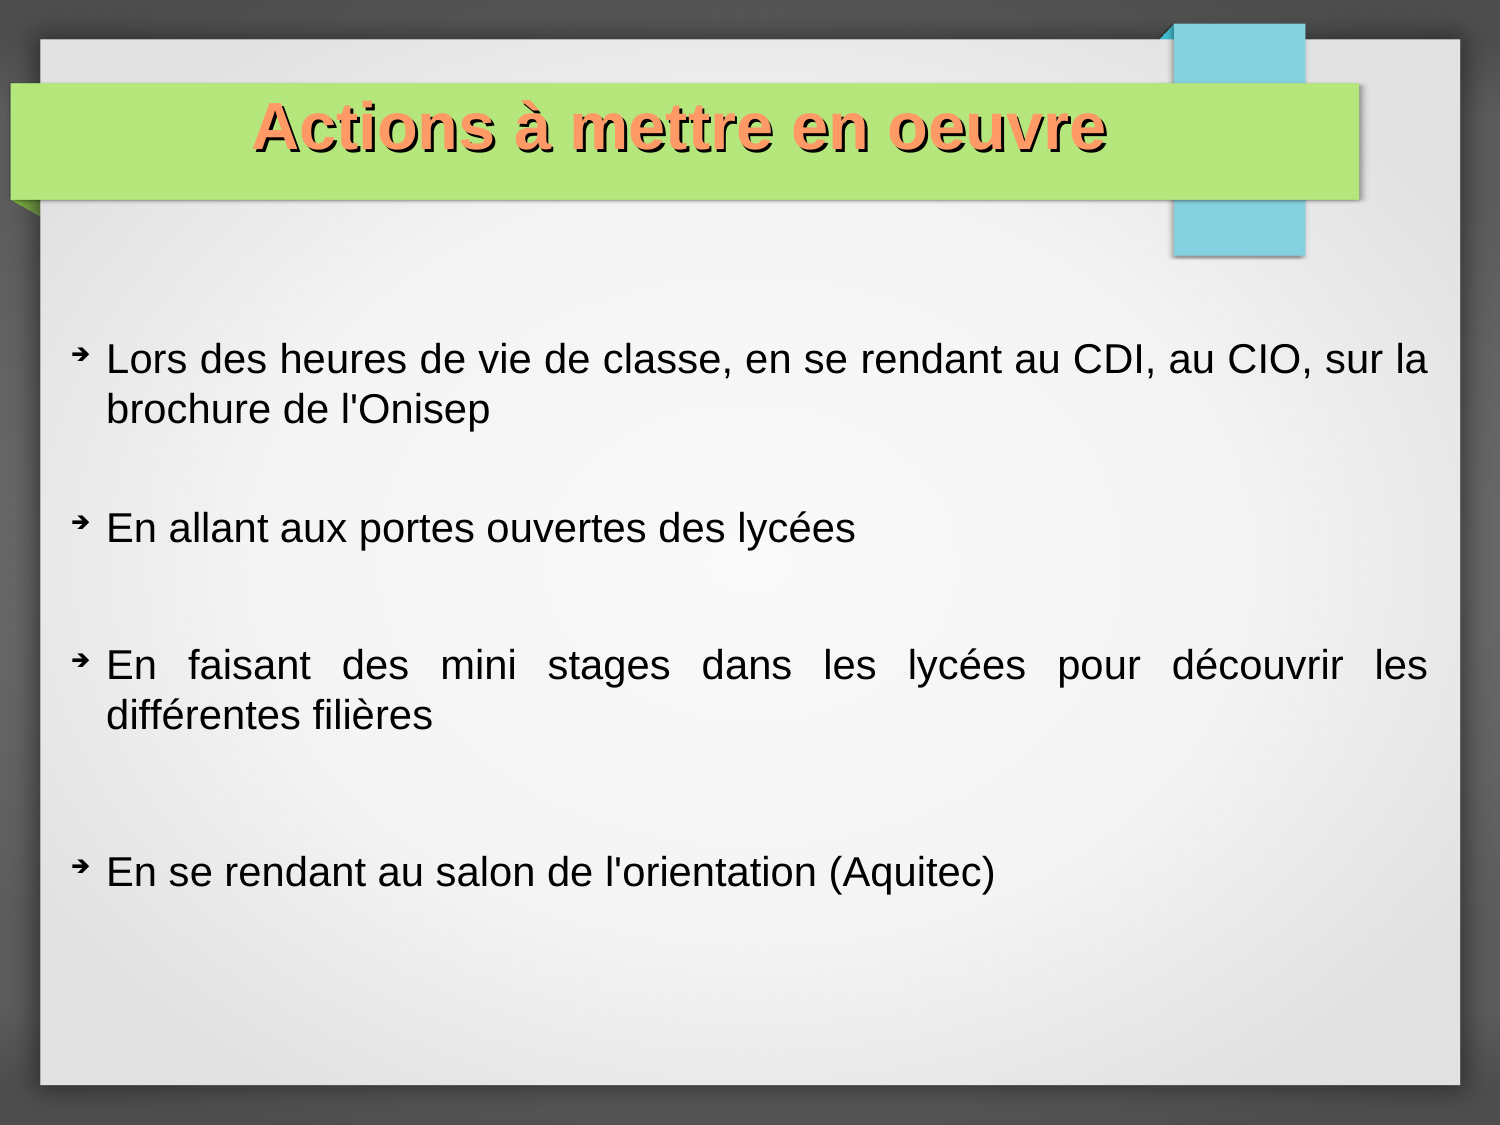

Actions à mettre en oeuvre
Lors des heures de vie de classe, en se rendant au CDI, au CIO, sur la brochure de l'Onisep
En allant aux portes ouvertes des lycées
En faisant des mini stages dans les lycées pour découvrir les différentes filières
En se rendant au salon de l'orientation (Aquitec)
#